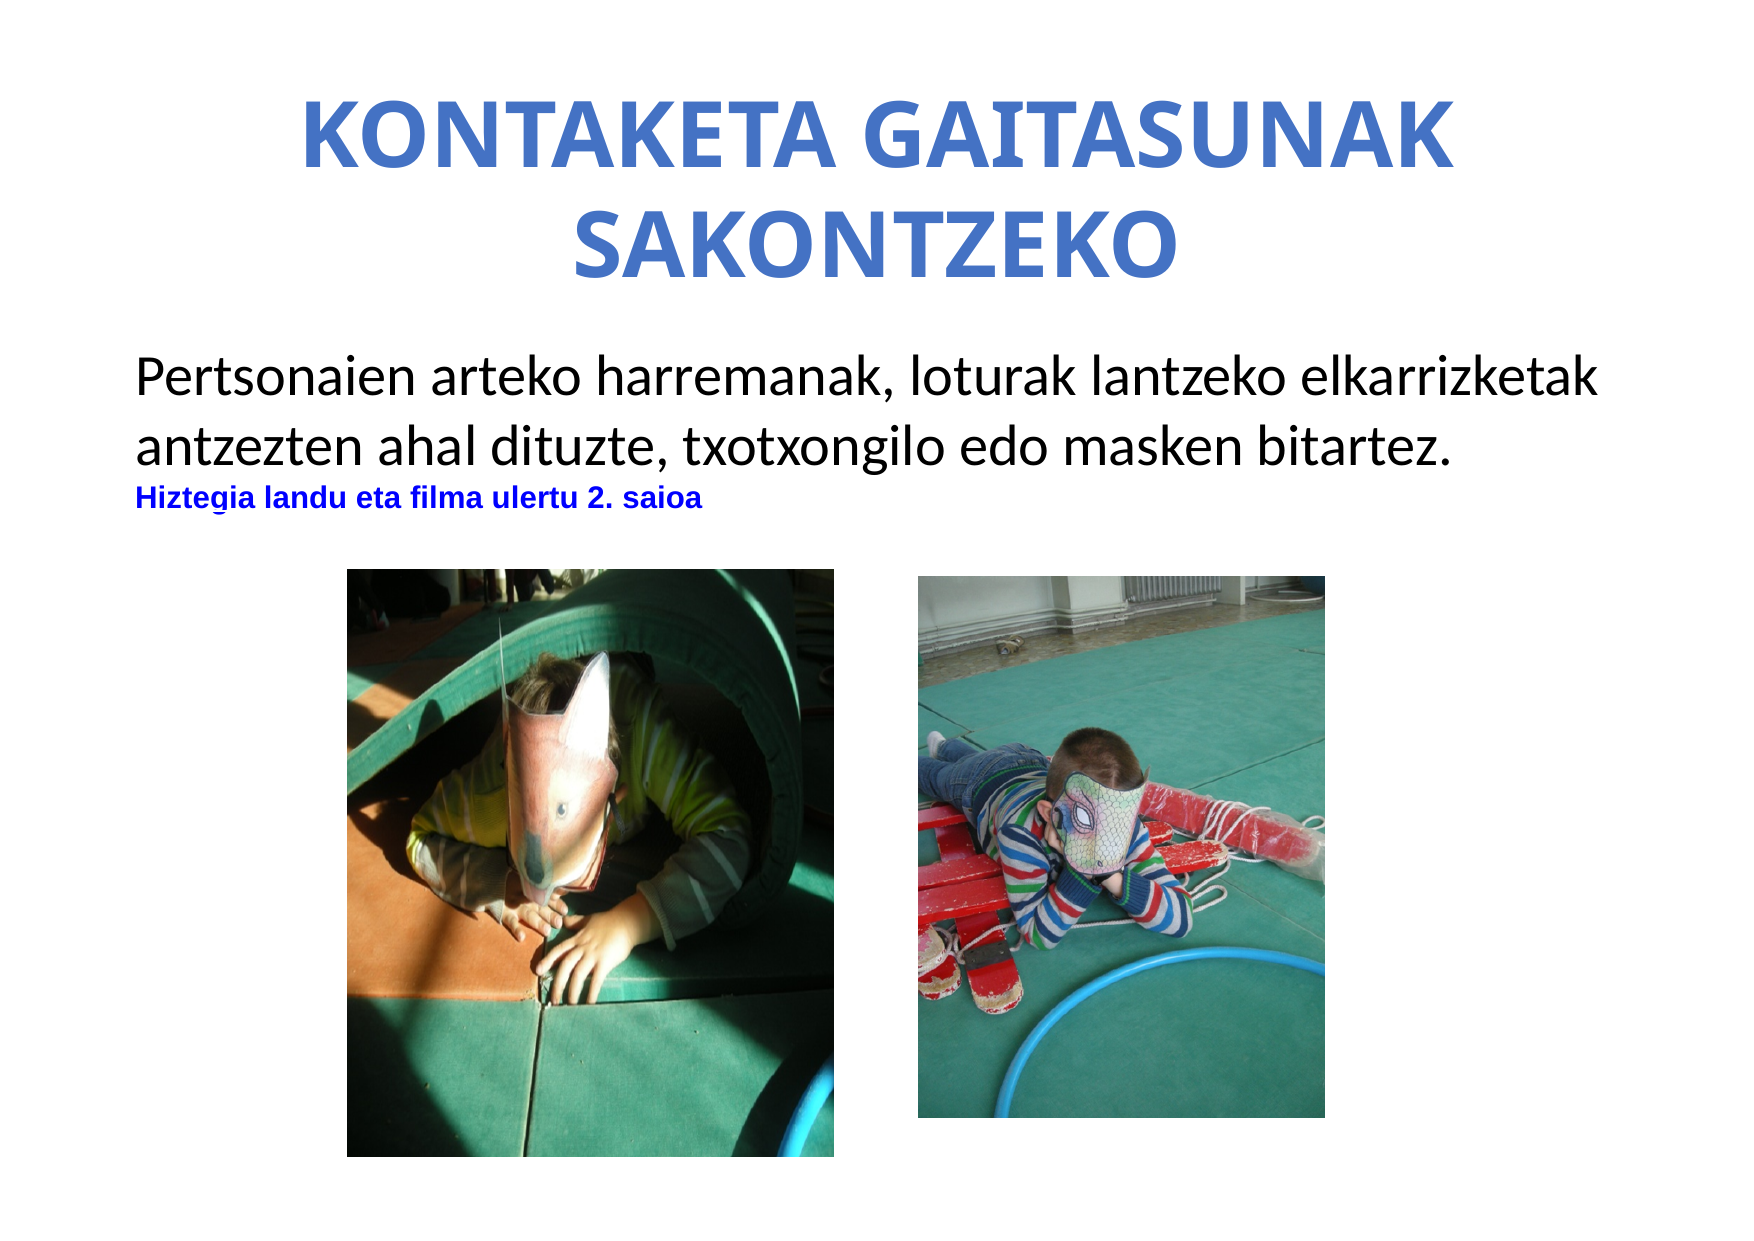

KONTAKETA GAITASUNAK SAKONTZEKO
Pertsonaien arteko harremanak, loturak lantzeko elkarrizketak antzezten ahal dituzte, txotxongilo edo masken bitartez. Hiztegia landu eta filma ulertu 2. saioa